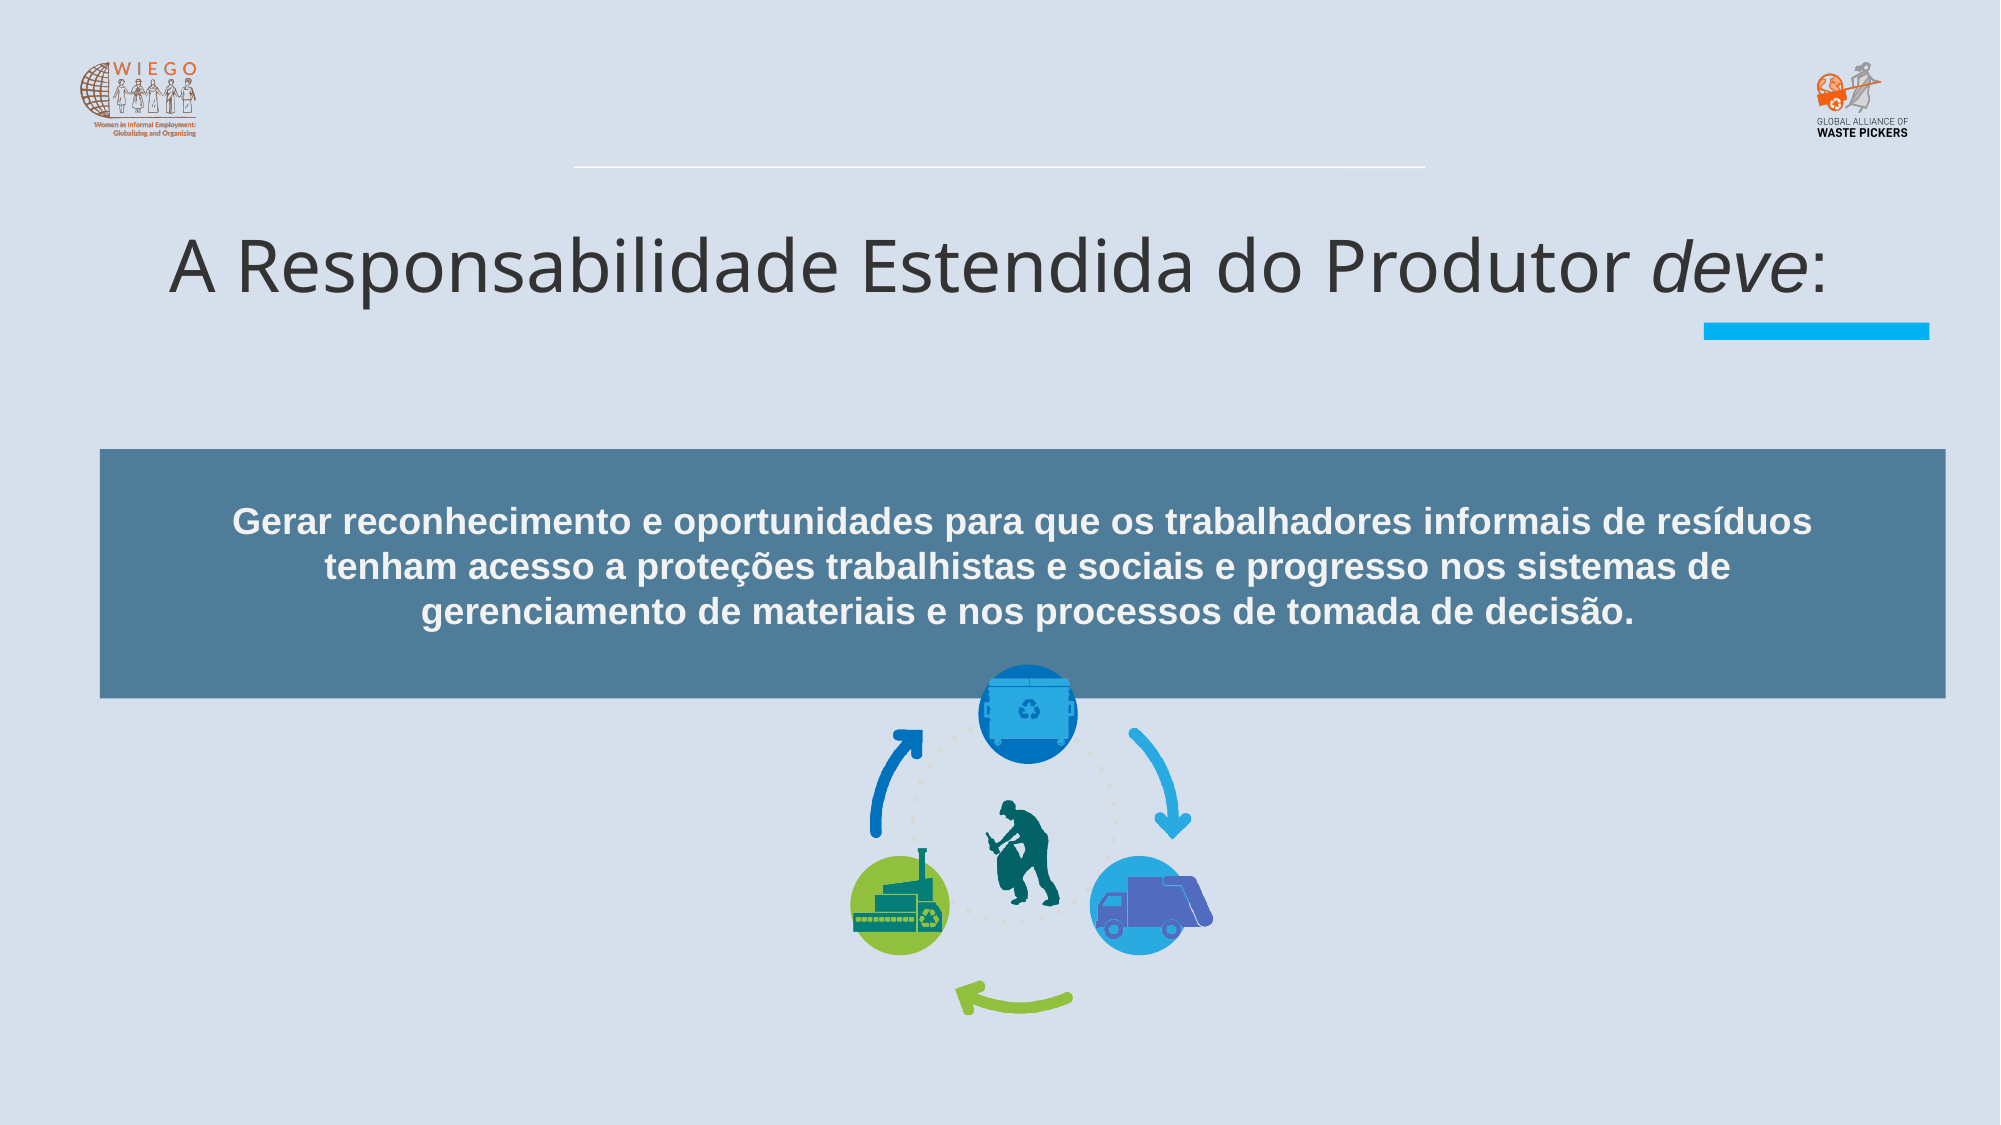

A Responsabilidade Estendida do Produtor deve:
Gerar reconhecimento e oportunidades para que os trabalhadores informais de resíduos tenham acesso a proteções trabalhistas e sociais e progresso nos sistemas de gerenciamento de materiais e nos processos de tomada de decisão.